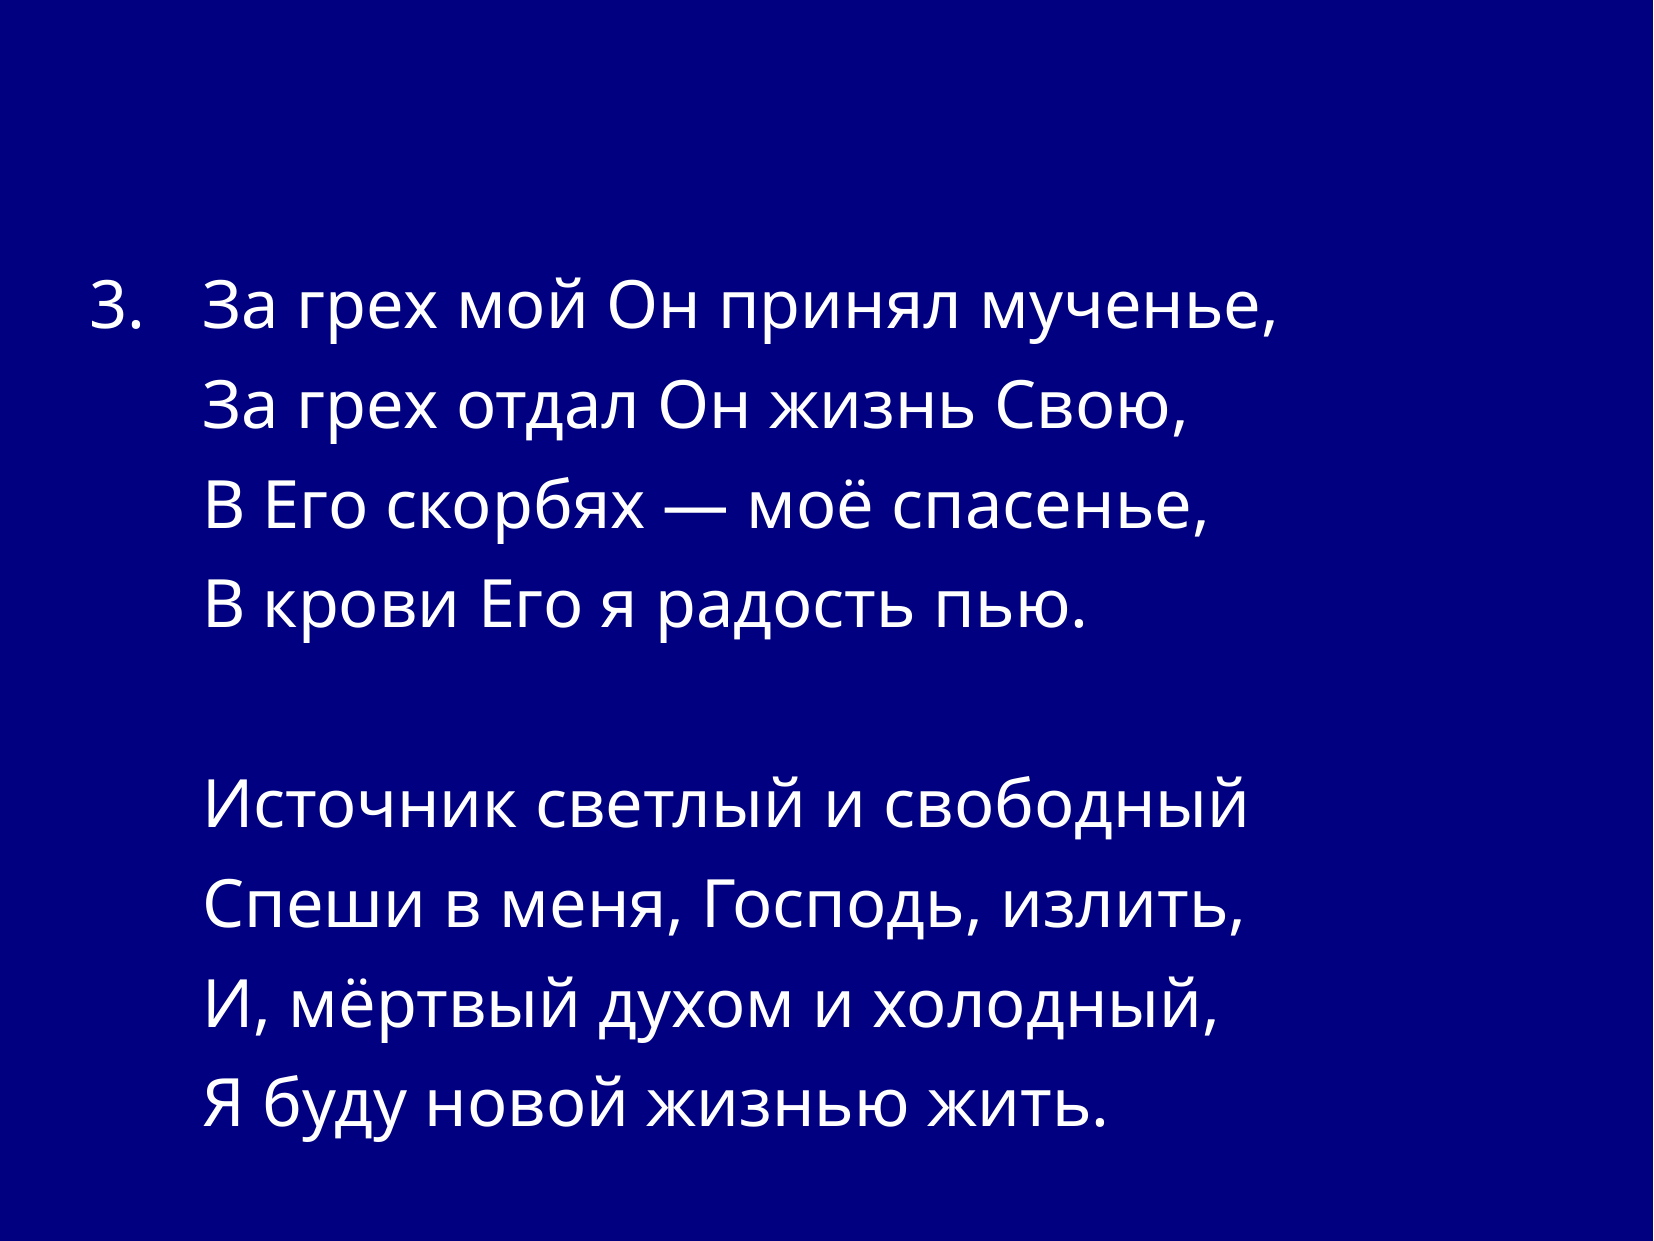

3.	За грех мой Он принял мученье,
	За грех отдал Он жизнь Свою,
	В Его скорбях — моё спасенье,
	В крови Его я радость пью.
	Источник светлый и свободный
	Спеши в меня, Господь, излить,
	И, мёртвый духом и холодный,
	Я буду новой жизнью жить.